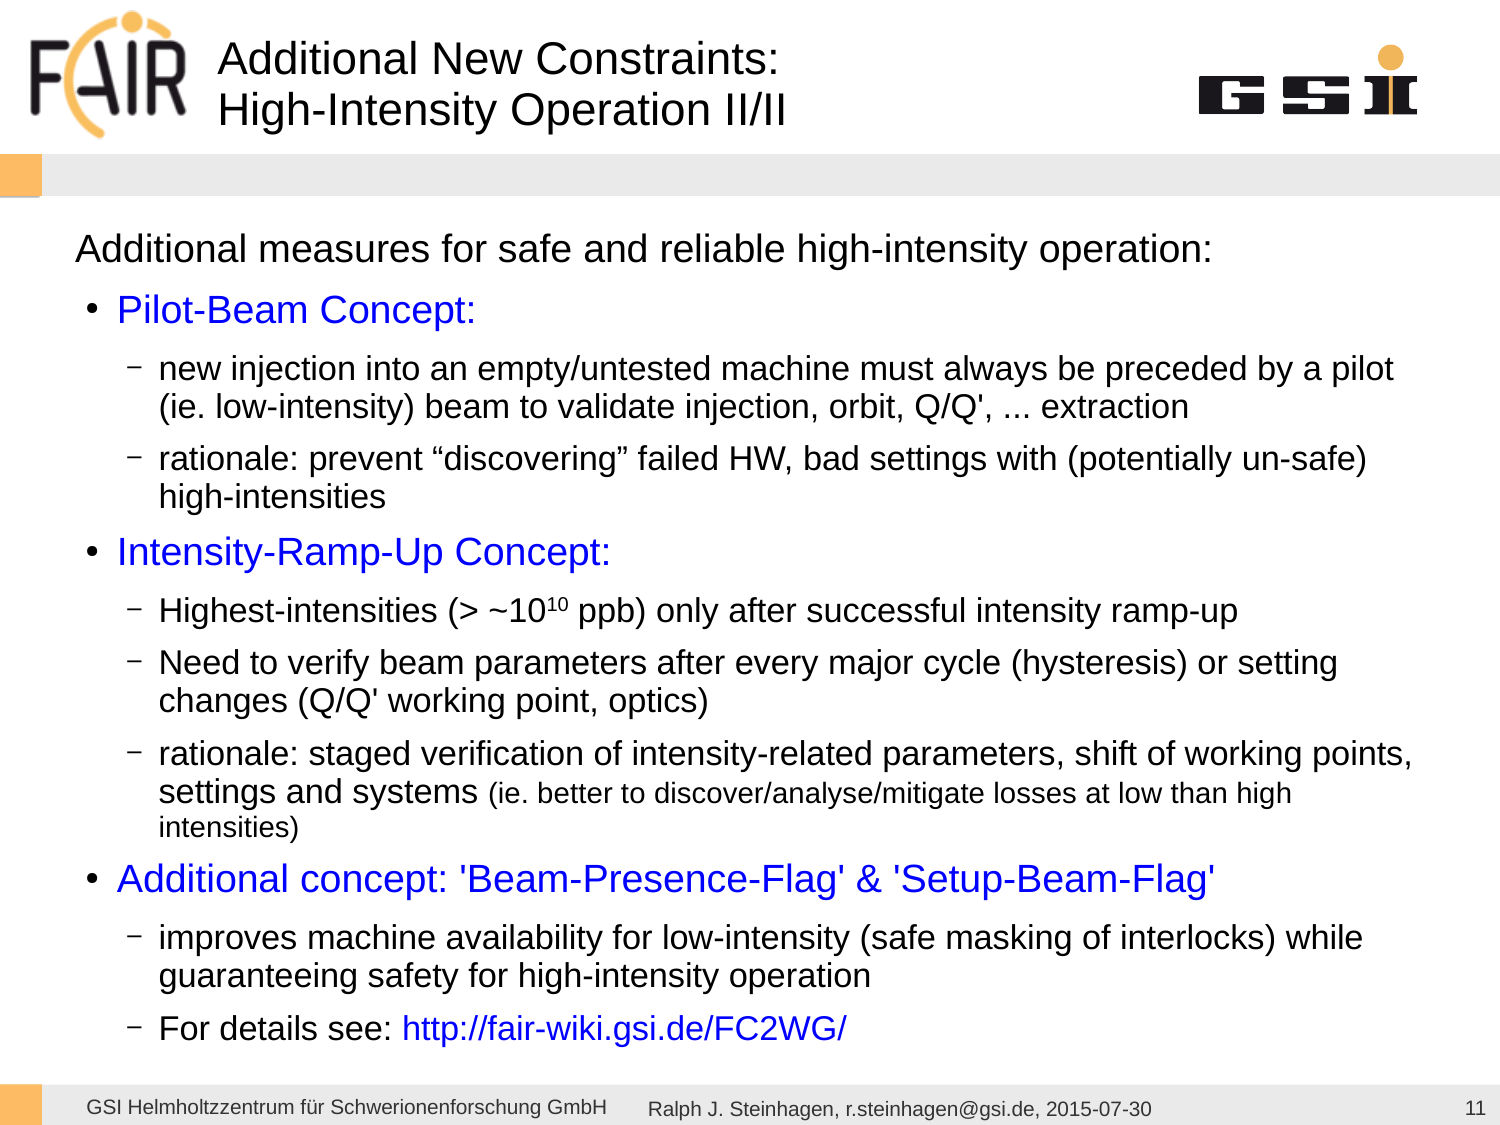

# Additional New Constraints: High-Intensity Operation II/II
Additional measures for safe and reliable high-intensity operation:
Pilot-Beam Concept:
new injection into an empty/untested machine must always be preceded by a pilot (ie. low-intensity) beam to validate injection, orbit, Q/Q', ... extraction
rationale: prevent “discovering” failed HW, bad settings with (potentially un-safe) high-intensities
Intensity-Ramp-Up Concept:
Highest-intensities (> ~1010 ppb) only after successful intensity ramp-up
Need to verify beam parameters after every major cycle (hysteresis) or setting changes (Q/Q' working point, optics)
rationale: staged verification of intensity-related parameters, shift of working points, settings and systems (ie. better to discover/analyse/mitigate losses at low than high intensities)
Additional concept: 'Beam-Presence-Flag' & 'Setup-Beam-Flag'
improves machine availability for low-intensity (safe masking of interlocks) while guaranteeing safety for high-intensity operation
For details see: http://fair-wiki.gsi.de/FC2WG/